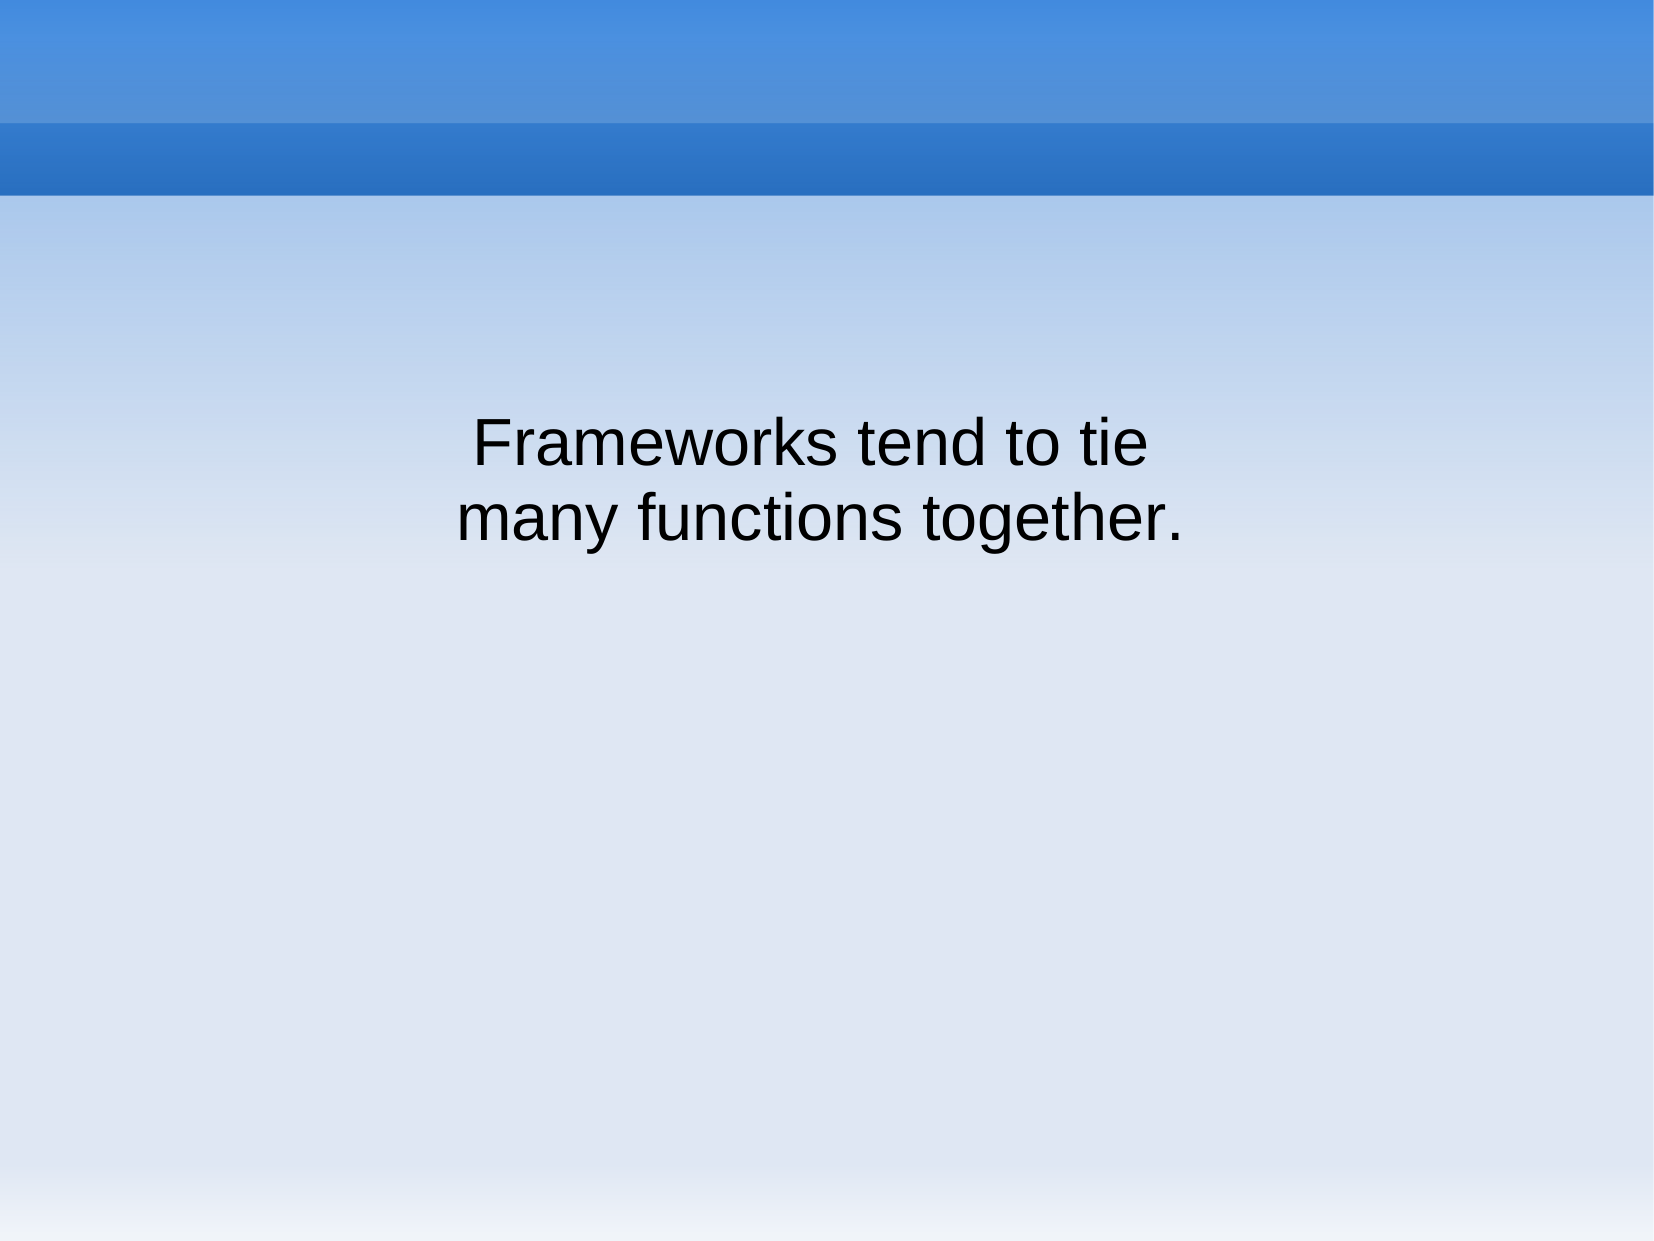

# Frameworks tend to tie
many functions together.